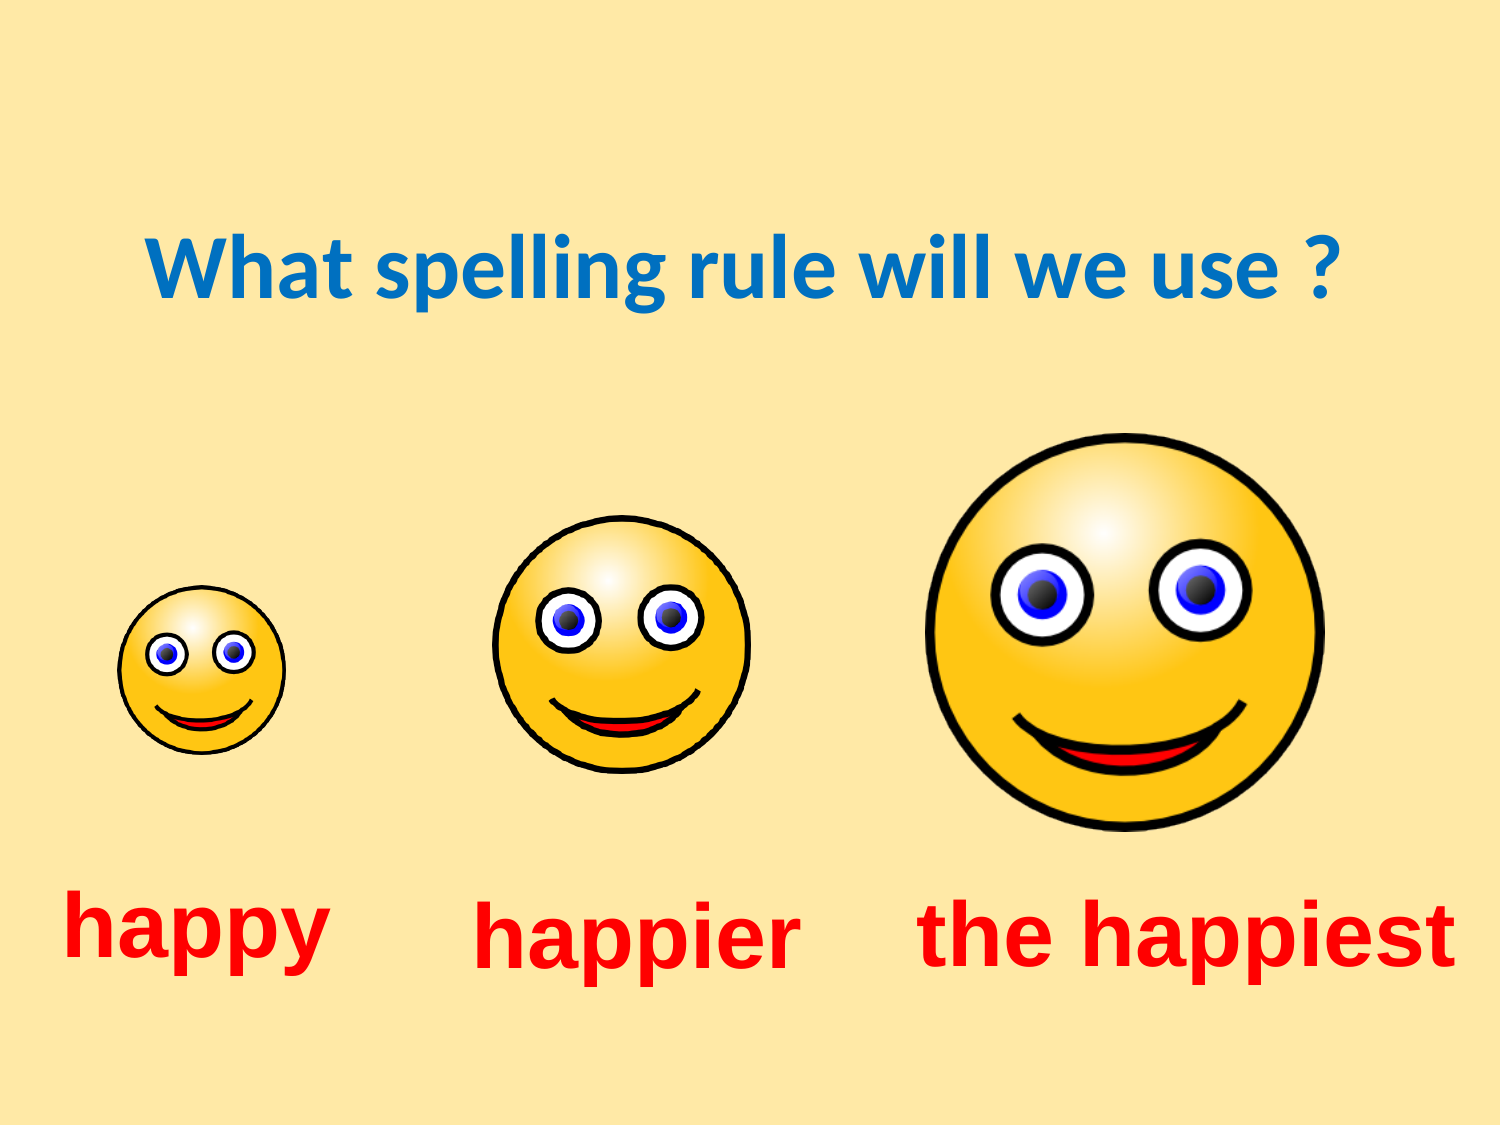

# What spelling rule will we use ?
happy
the happiest
happier